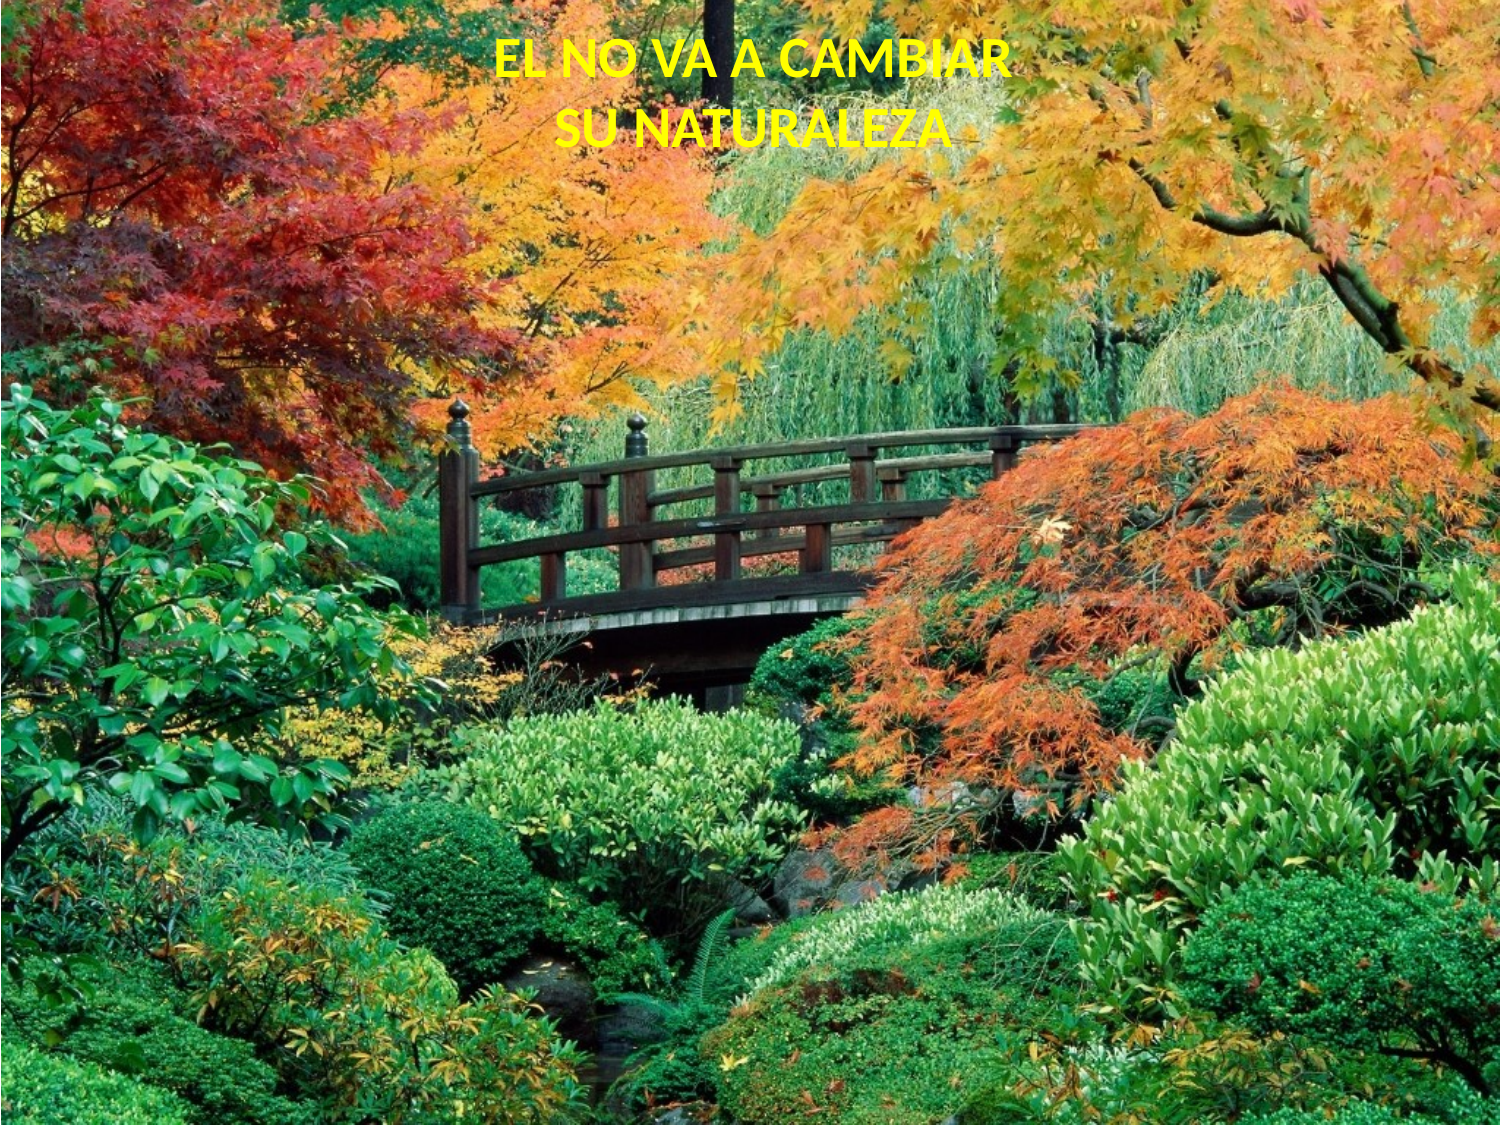

EL NO VA A CAMBIAR
SU NATURALEZA